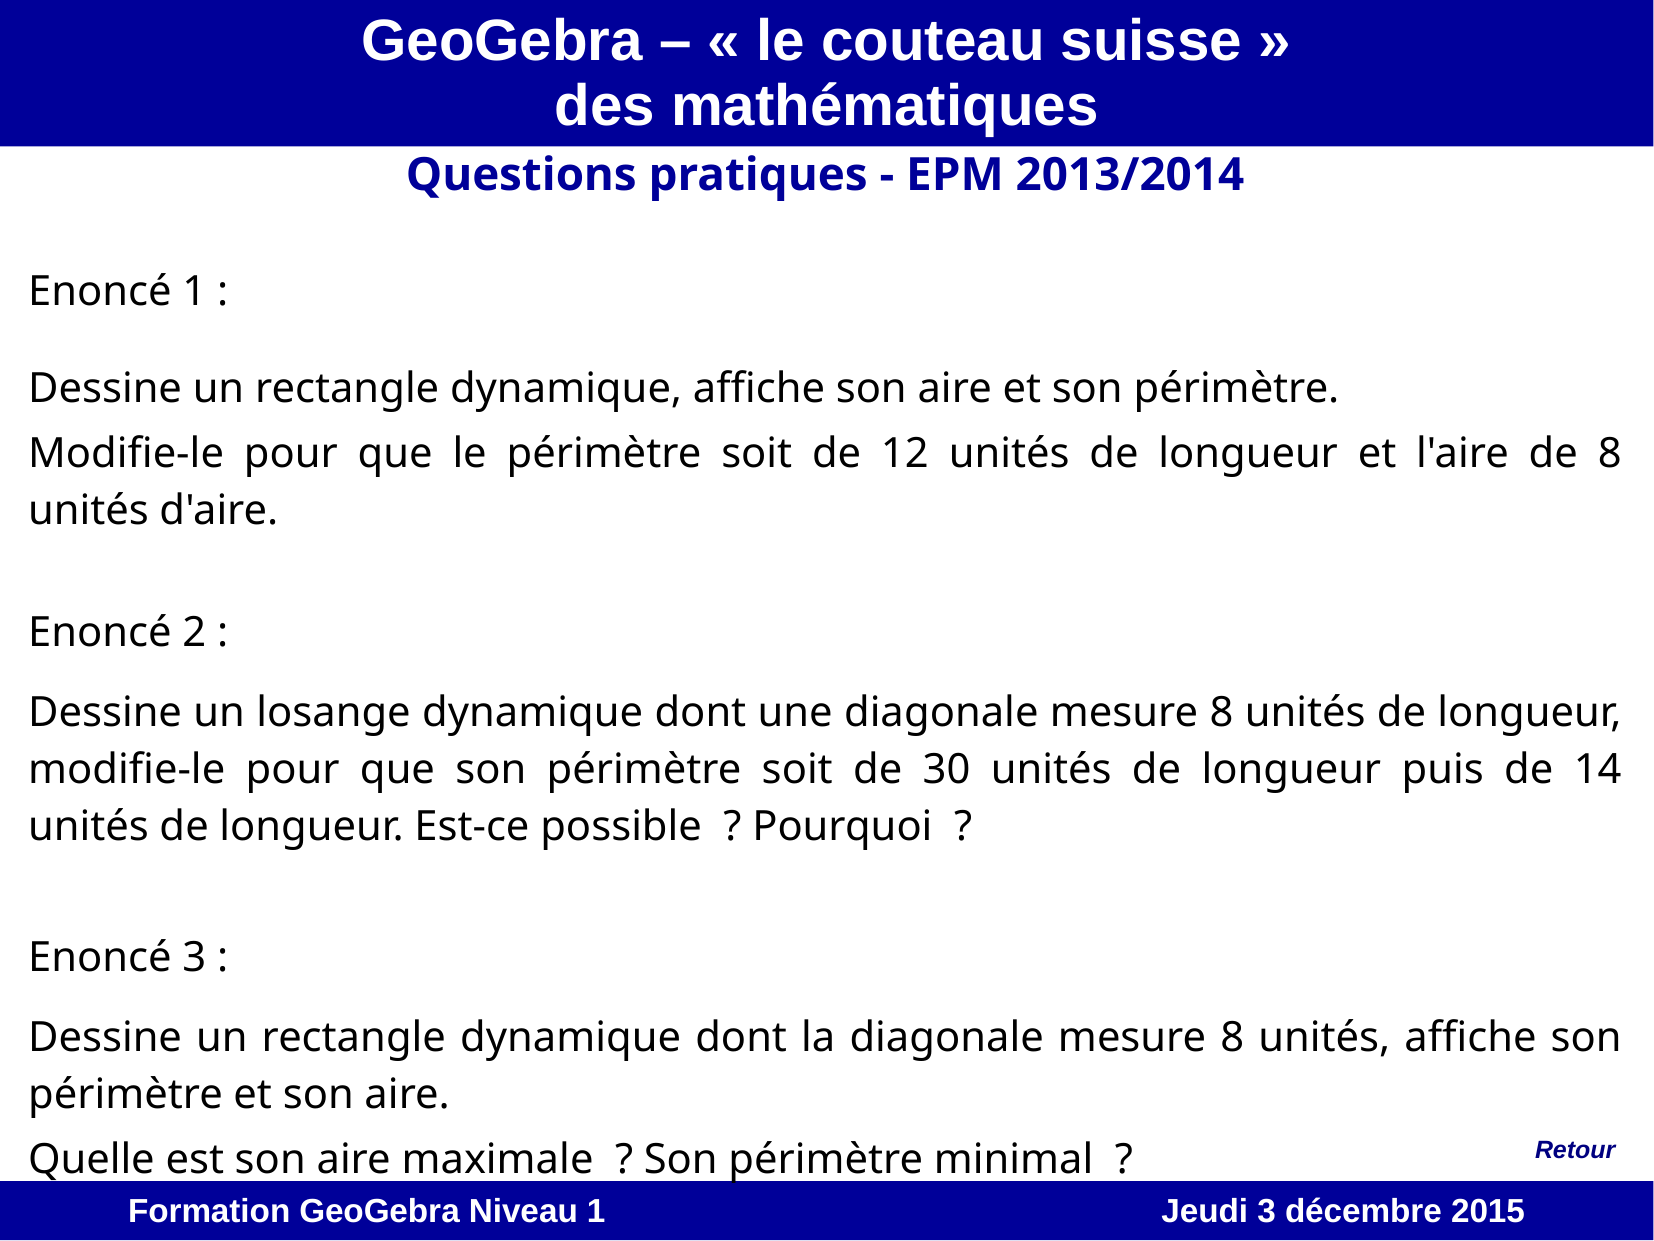

# GeoGebra – « le couteau suisse » des mathématiques
Questions pratiques - EPM 2013/2014
Enoncé 1 :
Dessine un rectangle dynamique, affiche son aire et son périmètre.
Modifie-le pour que le périmètre soit de 12 unités de longueur et l'aire de 8 unités d'aire.
Enoncé 2 :
Dessine un losange dynamique dont une diagonale mesure 8 unités de longueur, modifie-le pour que son périmètre soit de 30 unités de longueur puis de 14 unités de longueur. Est-ce possible  ? Pourquoi  ?
Enoncé 3 :
Dessine un rectangle dynamique dont la diagonale mesure 8 unités, affiche son périmètre et son aire.
Quelle est son aire maximale  ? Son périmètre minimal  ?
Retour
Formation GeoGebra Niveau 1								Jeudi 3 décembre 2015